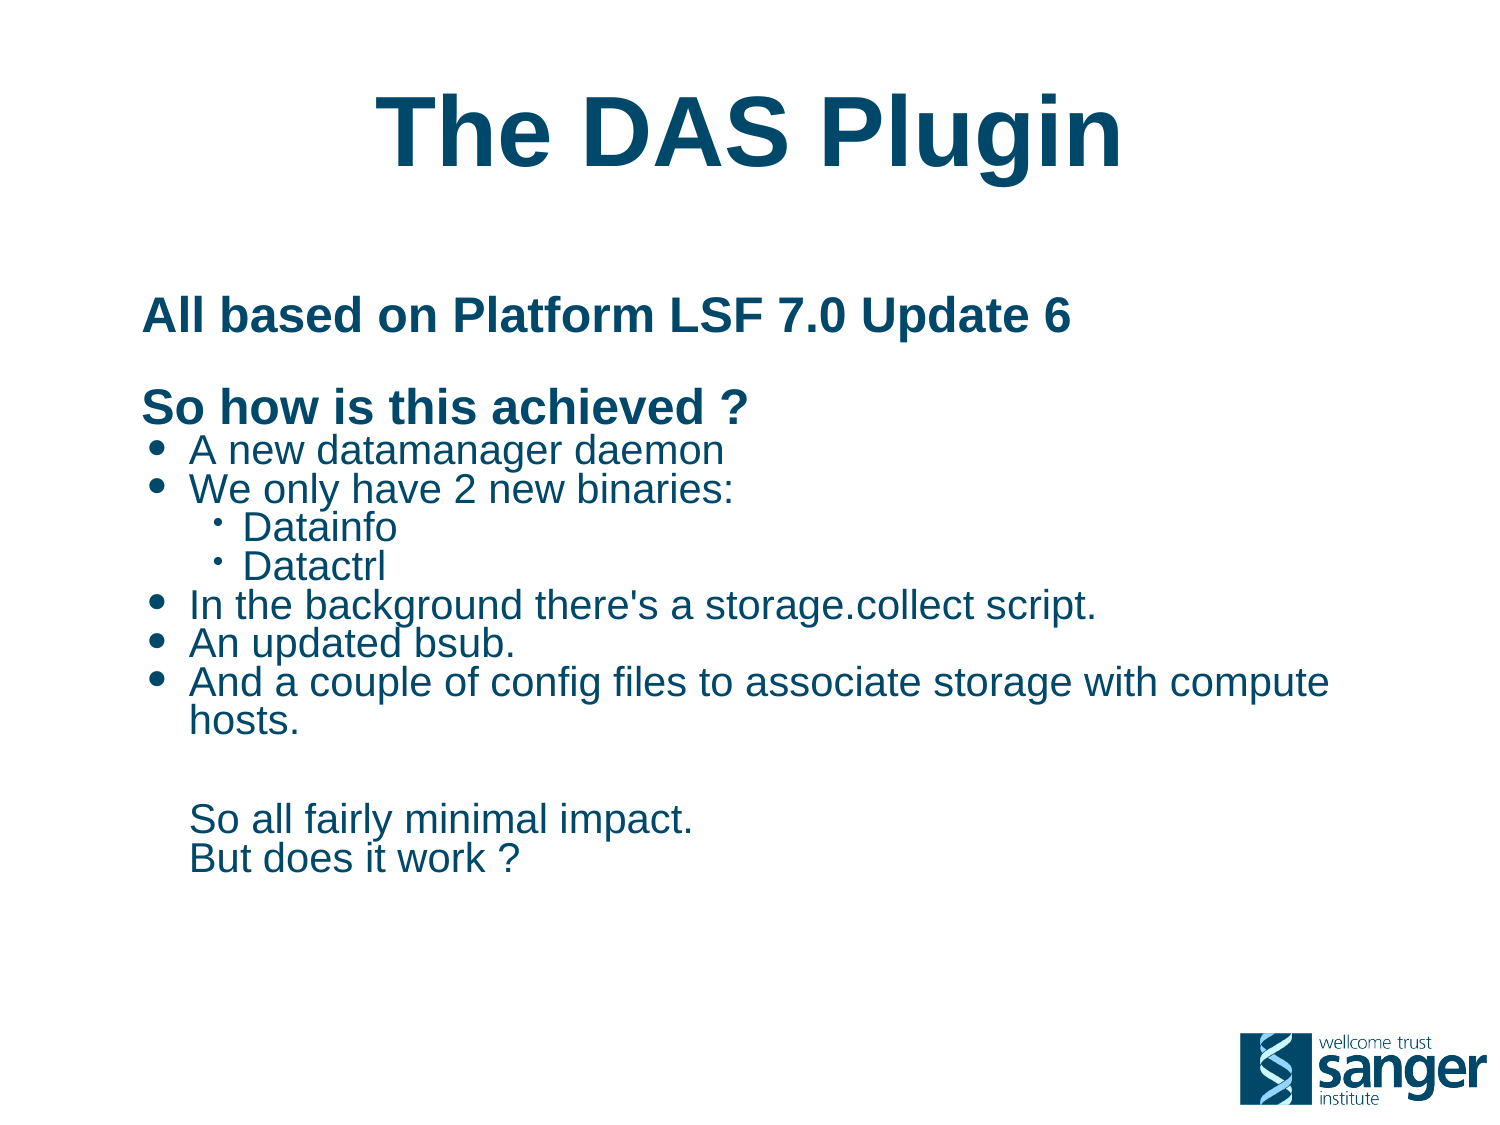

# The DAS Plugin
All based on Platform LSF 7.0 Update 6
So how is this achieved ?
A new datamanager daemon
We only have 2 new binaries:
Datainfo
Datactrl
In the background there's a storage.collect script.
An updated bsub.
And a couple of config files to associate storage with compute hosts.
So all fairly minimal impact.
But does it work ?